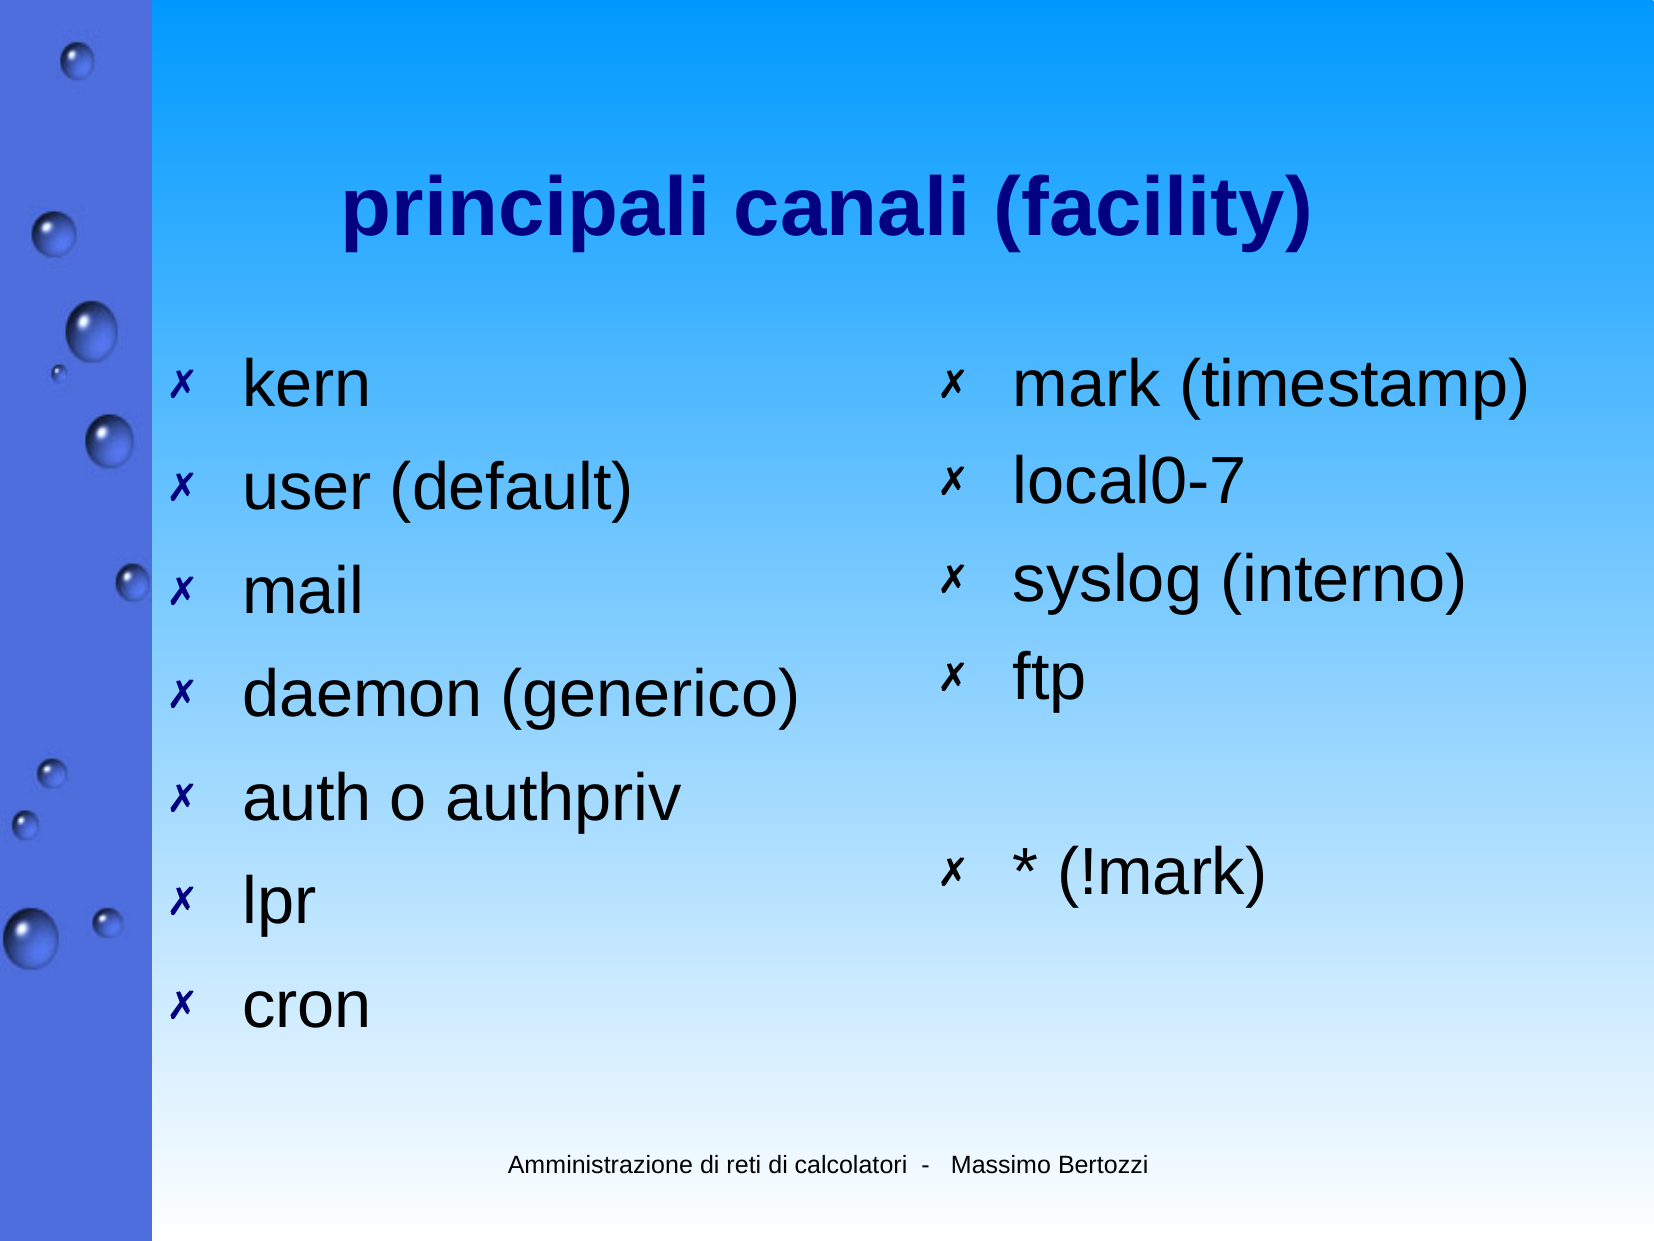

# principali canali (facility)
kern
user (default)
mail
daemon (generico)
auth o authpriv
lpr
cron
mark (timestamp)
local0-7
syslog (interno)
ftp
* (!mark)